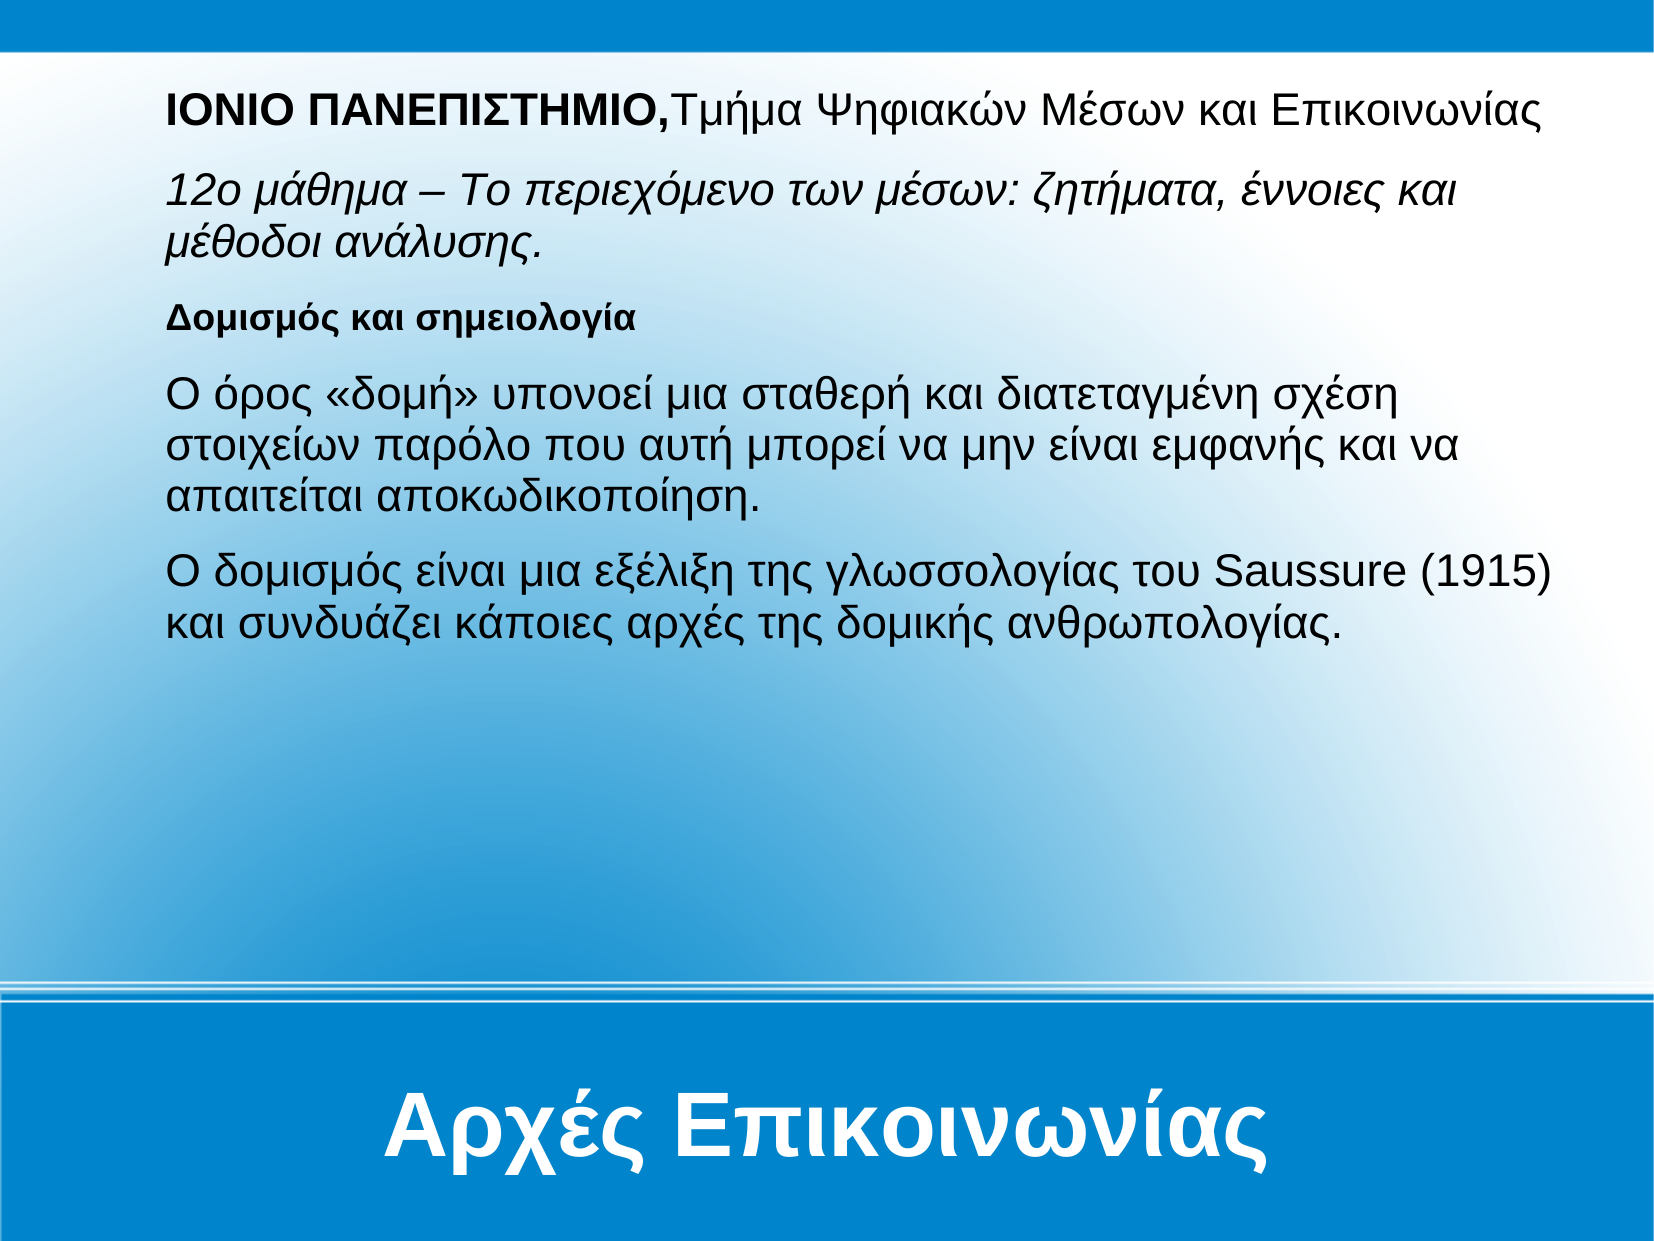

ΙΟΝΙΟ ΠΑΝΕΠΙΣΤΗΜΙΟ,Τμήμα Ψηφιακών Μέσων και Επικοινωνίας
12ο μάθημα – Το περιεχόμενο των μέσων: ζητήματα, έννοιες και μέθοδοι ανάλυσης.
Δομισμός και σημειολογία
Ο όρος «δομή» υπονοεί μια σταθερή και διατεταγμένη σχέση στοιχείων παρόλο που αυτή μπορεί να μην είναι εμφανής και να απαιτείται αποκωδικοποίηση.
Ο δομισμός είναι μια εξέλιξη της γλωσσολογίας του Saussure (1915) και συνδυάζει κάποιες αρχές της δομικής ανθρωπολογίας.
# Αρχές Επικοινωνίας